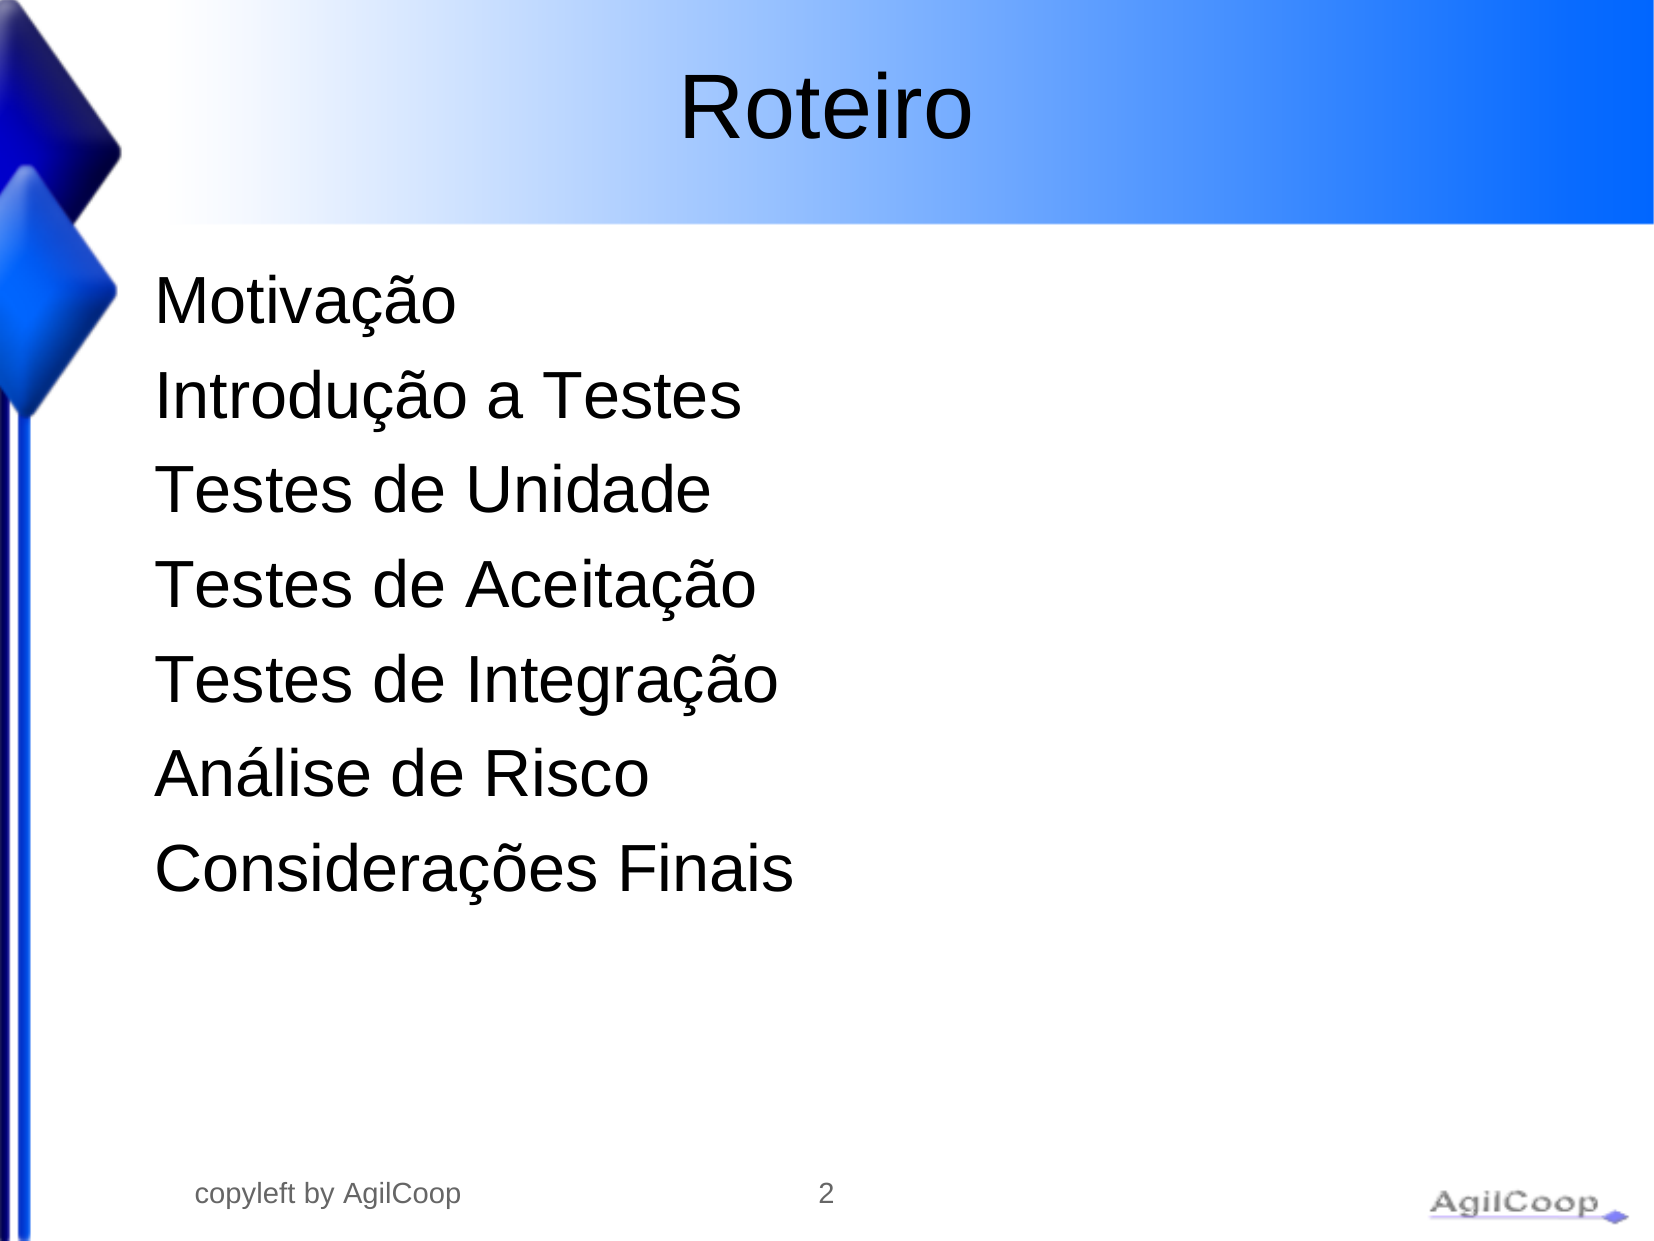

# Roteiro
 Motivação
 Introdução a Testes
 Testes de Unidade
 Testes de Aceitação
 Testes de Integração
 Análise de Risco
 Considerações Finais
copyleft by AgilCoop
2